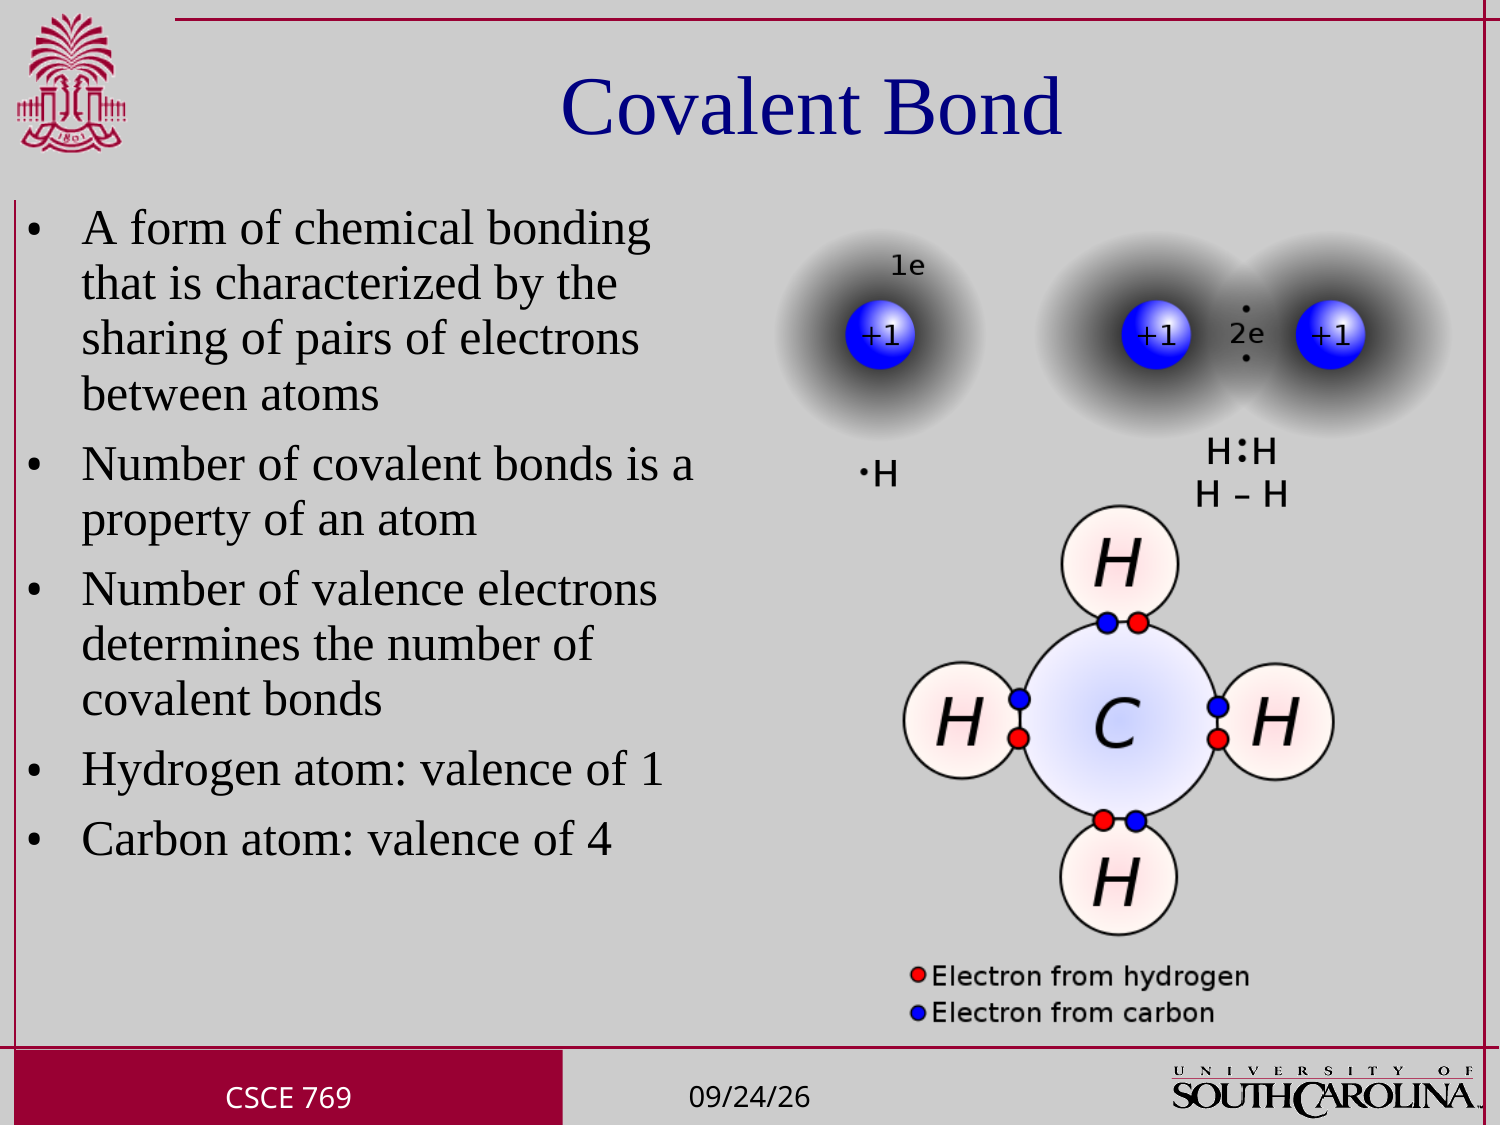

# Covalent Bond
A form of chemical bonding that is characterized by the sharing of pairs of electrons between atoms
Number of covalent bonds is a property of an atom
Number of valence electrons determines the number of covalent bonds
Hydrogen atom: valence of 1
Carbon atom: valence of 4